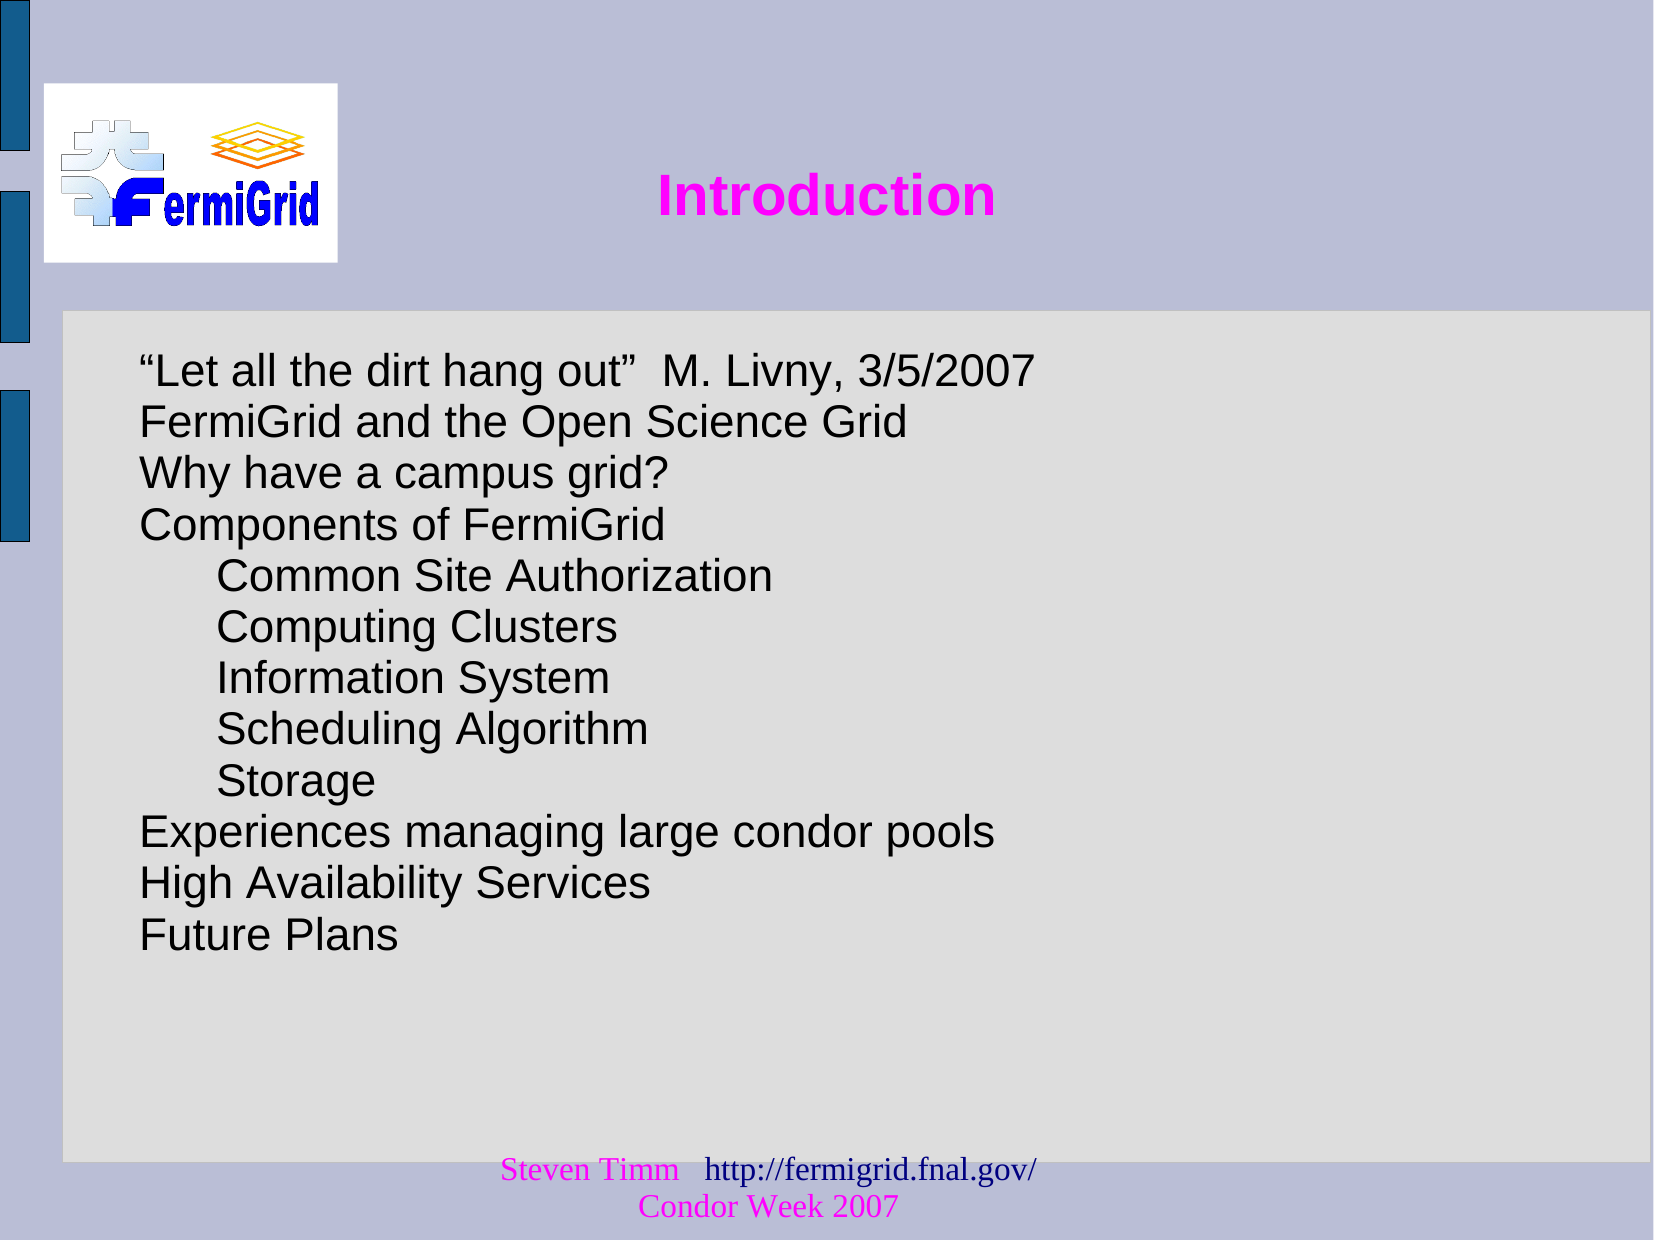

# Introduction
“Let all the dirt hang out” M. Livny, 3/5/2007
FermiGrid and the Open Science Grid
Why have a campus grid?
Components of FermiGrid
Common Site Authorization
Computing Clusters
Information System
Scheduling Algorithm
Storage
Experiences managing large condor pools
High Availability Services
Future Plans